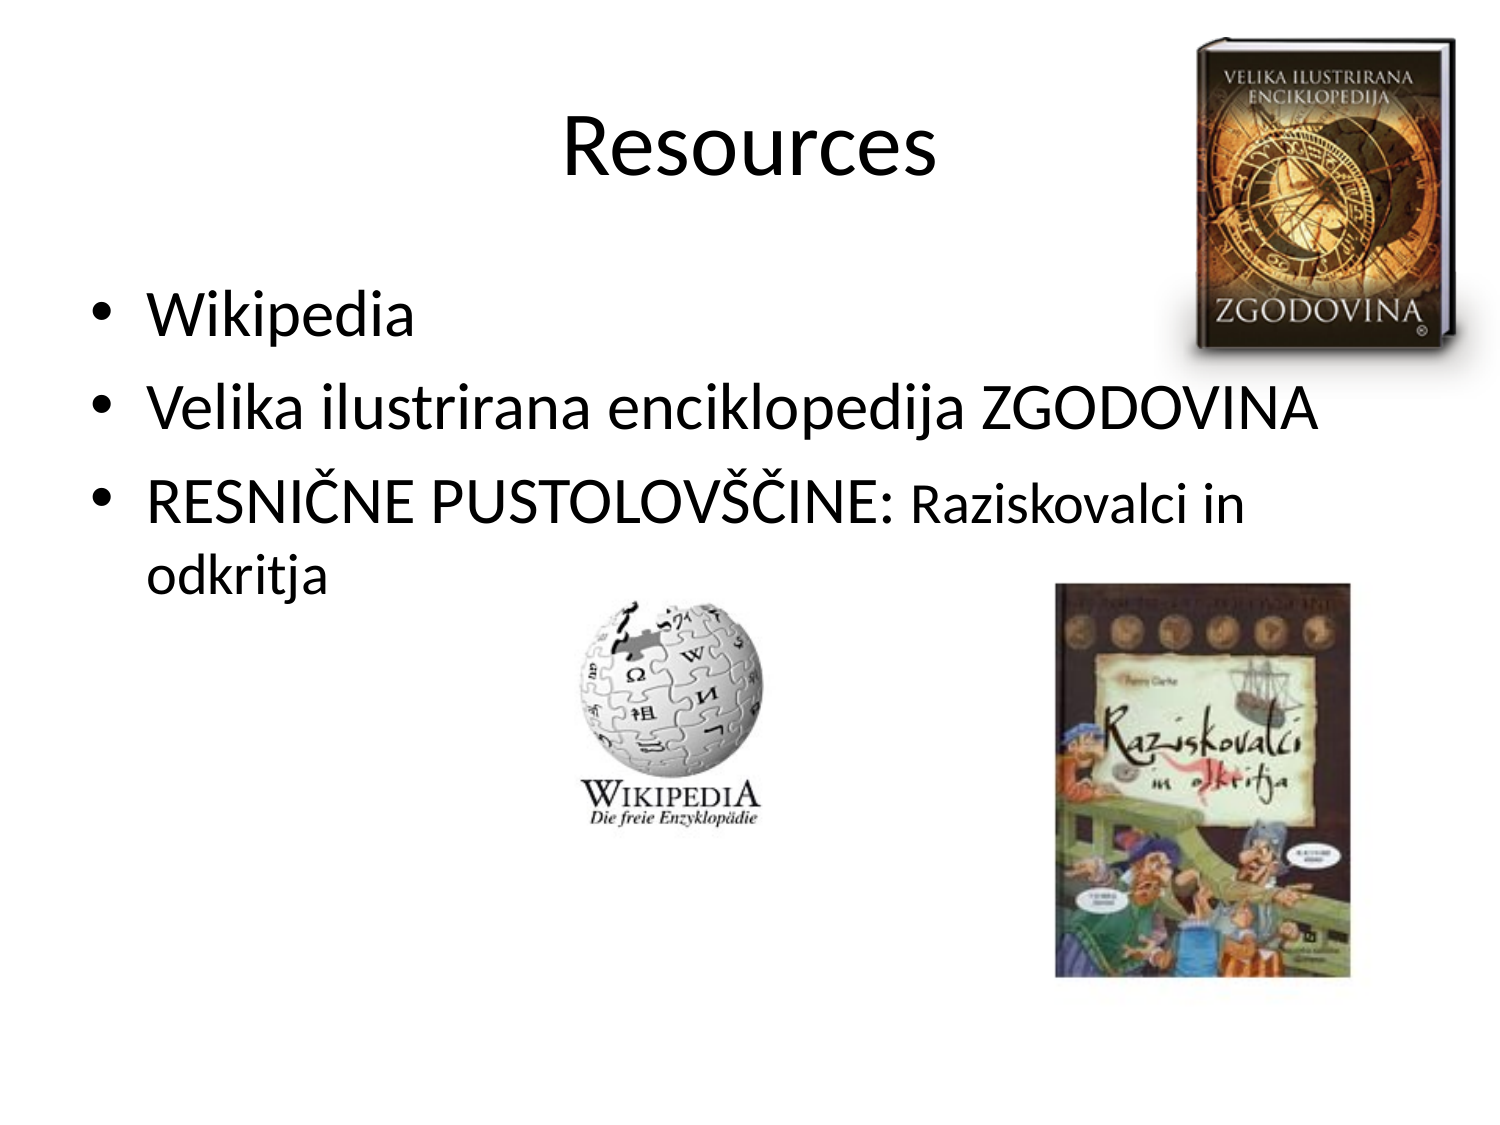

# Resources
Wikipedia
Velika ilustrirana enciklopedija ZGODOVINA
RESNIČNE PUSTOLOVŠČINE: Raziskovalci in odkritja